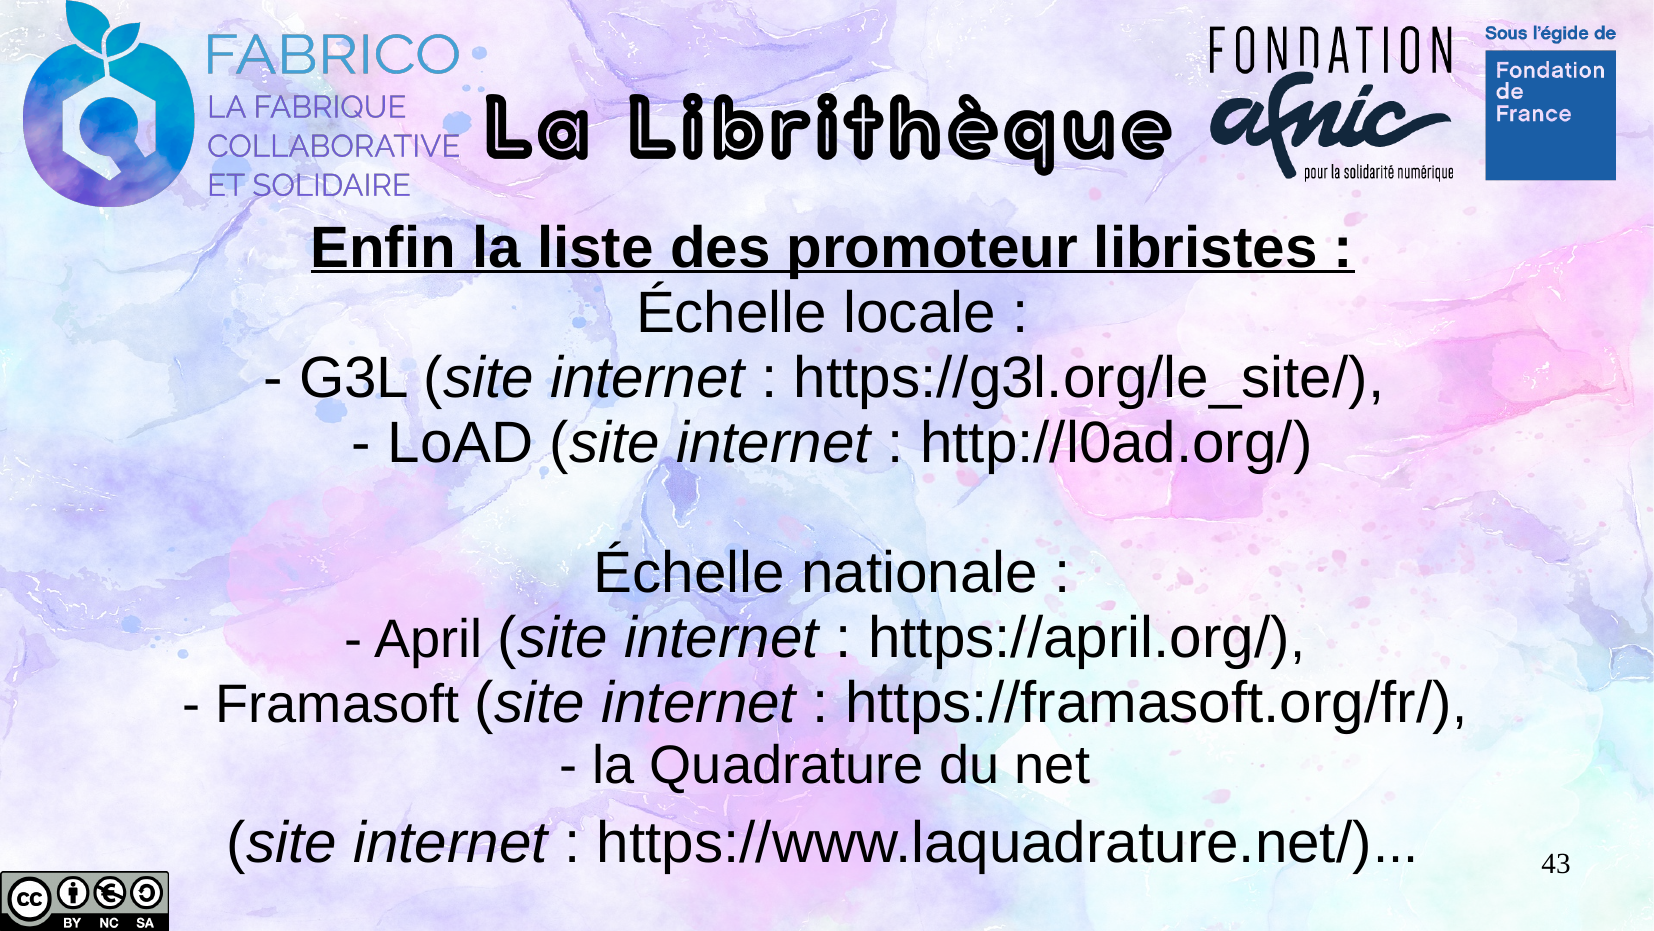

# Enfin la liste des promoteur libristes :
Échelle locale :
- G3L (site internet : https://g3l.org/le_site/),
- LoAD (site internet : http://l0ad.org/)
Échelle nationale :
- April (site internet : https://april.org/),
- Framasoft (site internet : https://framasoft.org/fr/),
- la Quadrature du net
(site internet : https://www.laquadrature.net/)...
43